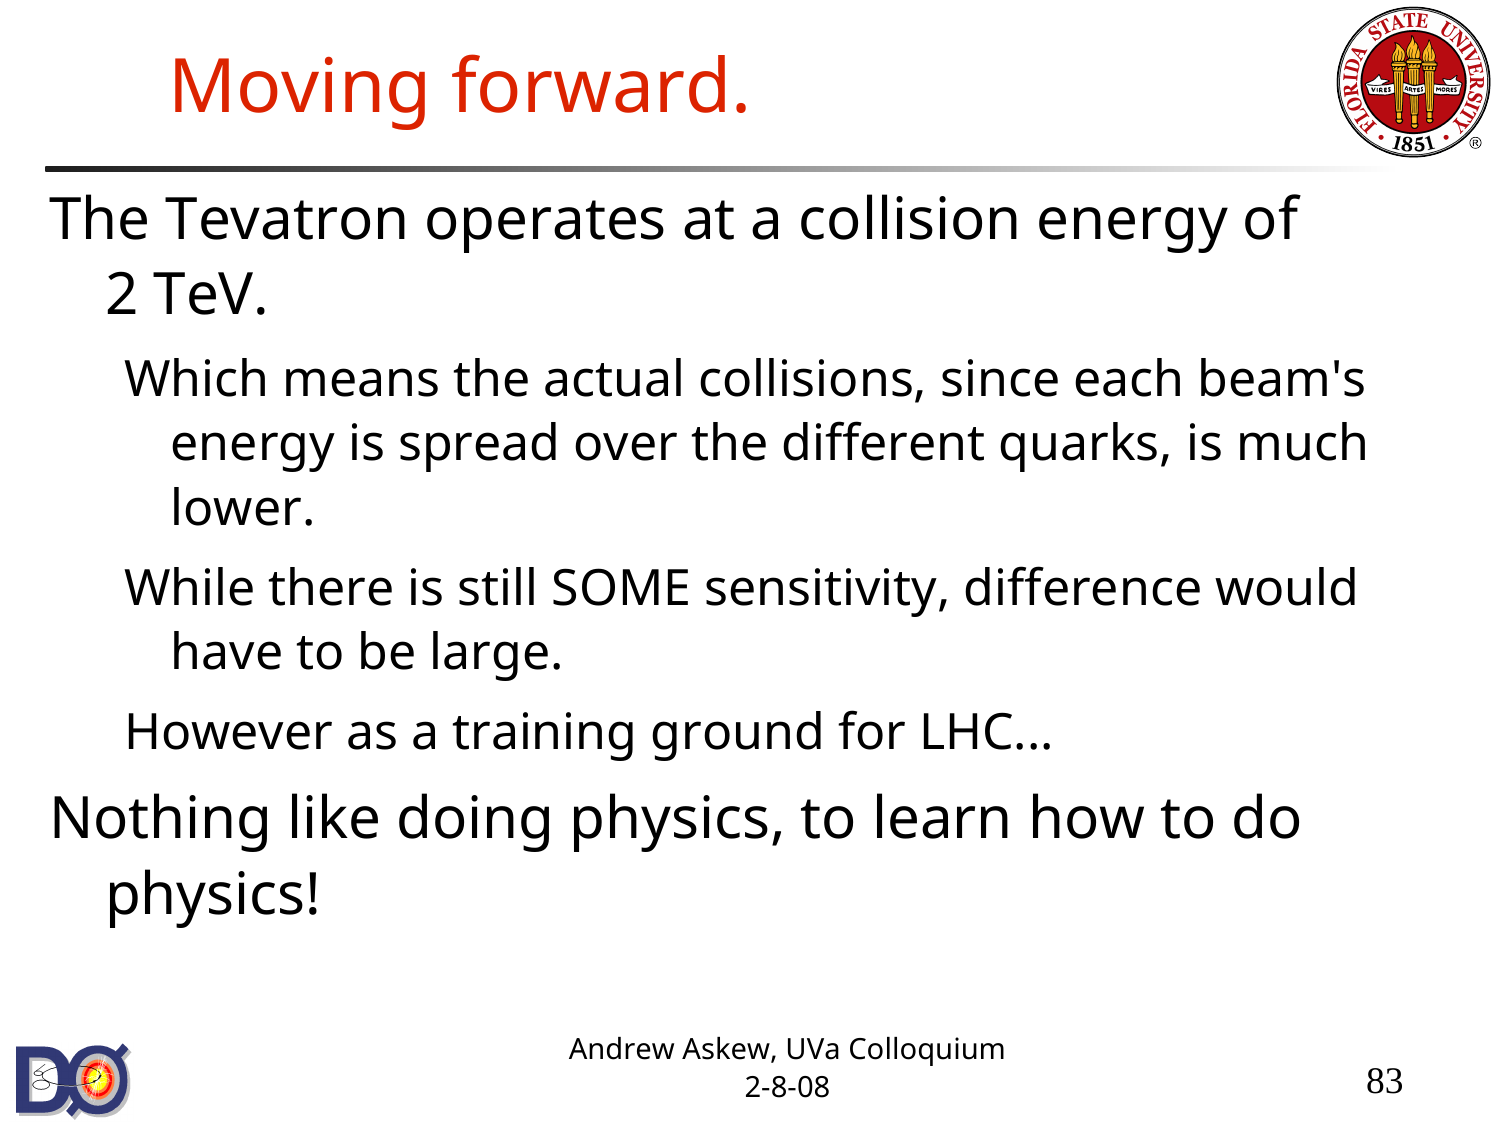

# Moving forward.
The Tevatron operates at a collision energy of 2 TeV.
Which means the actual collisions, since each beam's energy is spread over the different quarks, is much lower.
While there is still SOME sensitivity, difference would have to be large.
However as a training ground for LHC...
Nothing like doing physics, to learn how to do physics!